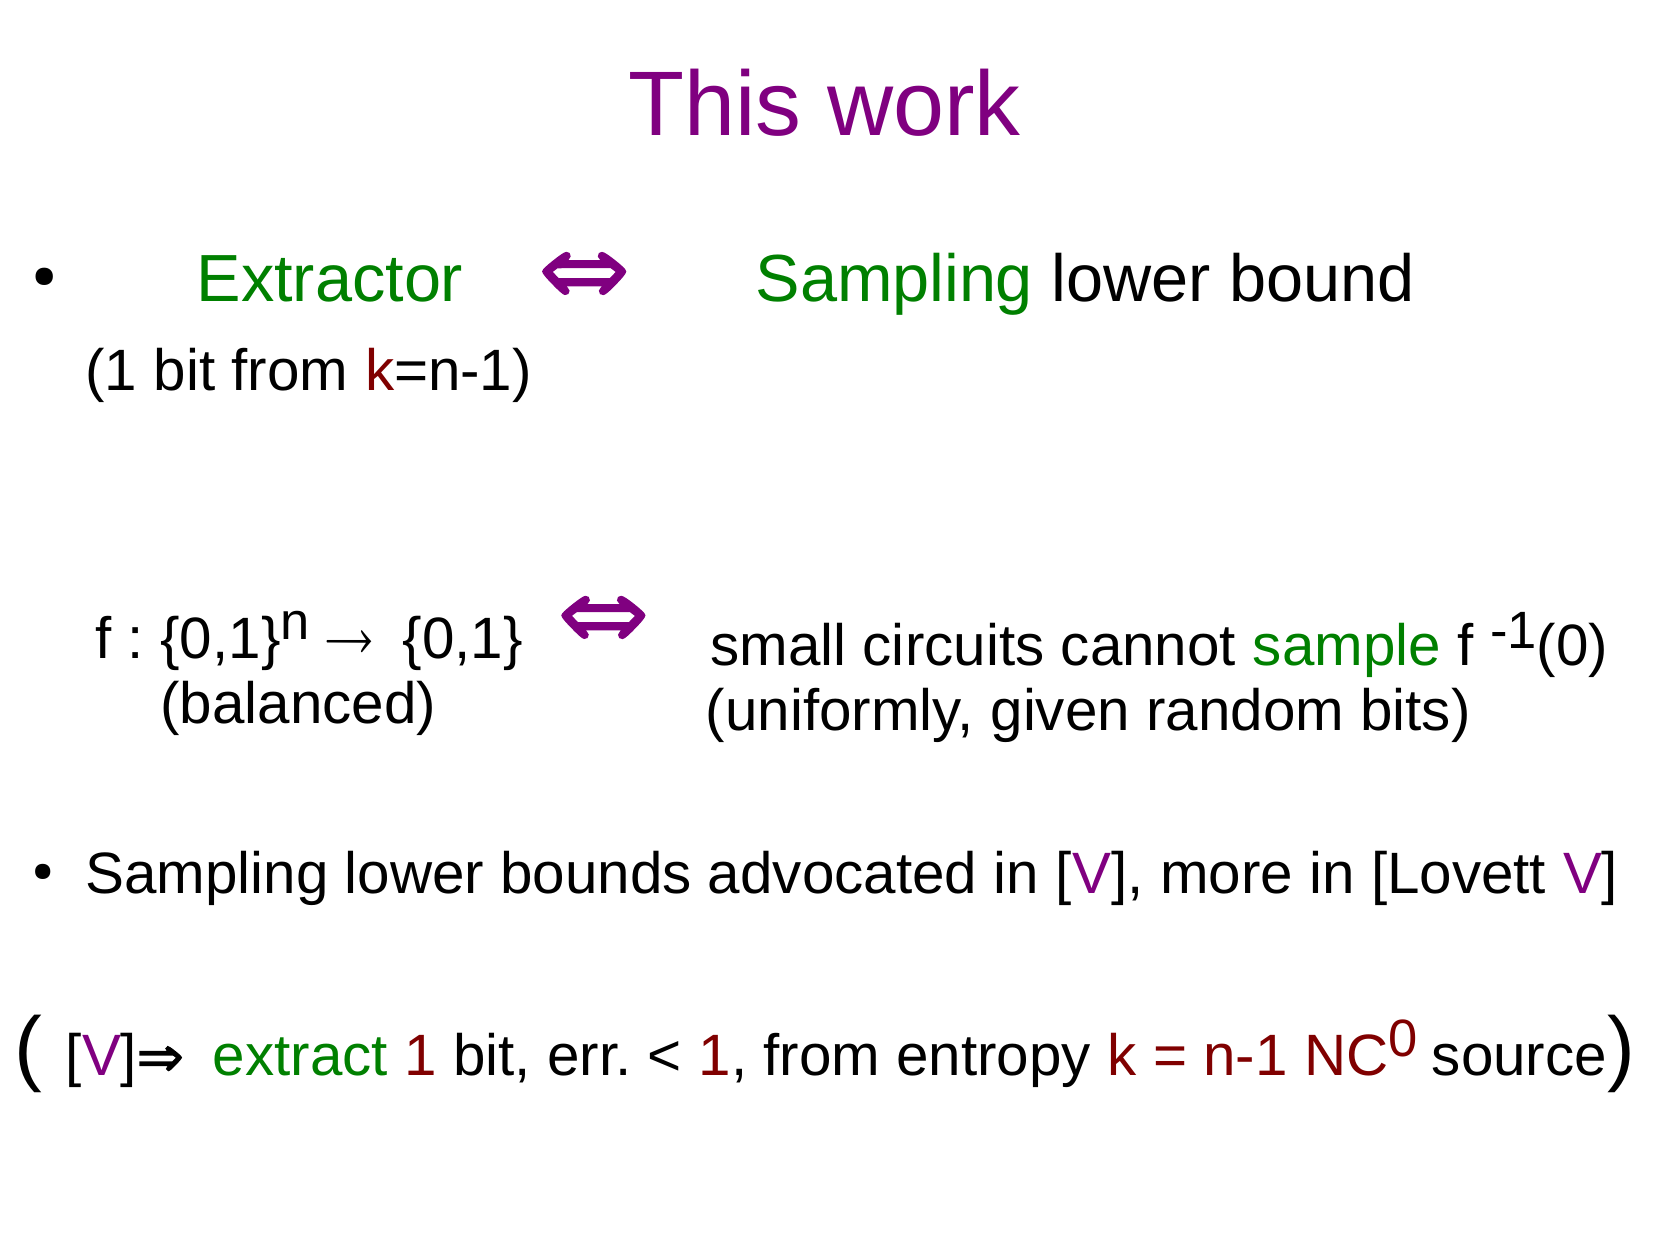

This work
# Extractor  Sampling lower bound
(1 bit from k=n-1)
 
Sampling lower bounds advocated in [V], more in [Lovett V]
( [V] extract 1 bit, err. < 1, from entropy k = n-1 NC0 source)
 f : {0,1}n  {0,1}
 (balanced)
small circuits cannot sample f -1(0) (uniformly, given random bits)